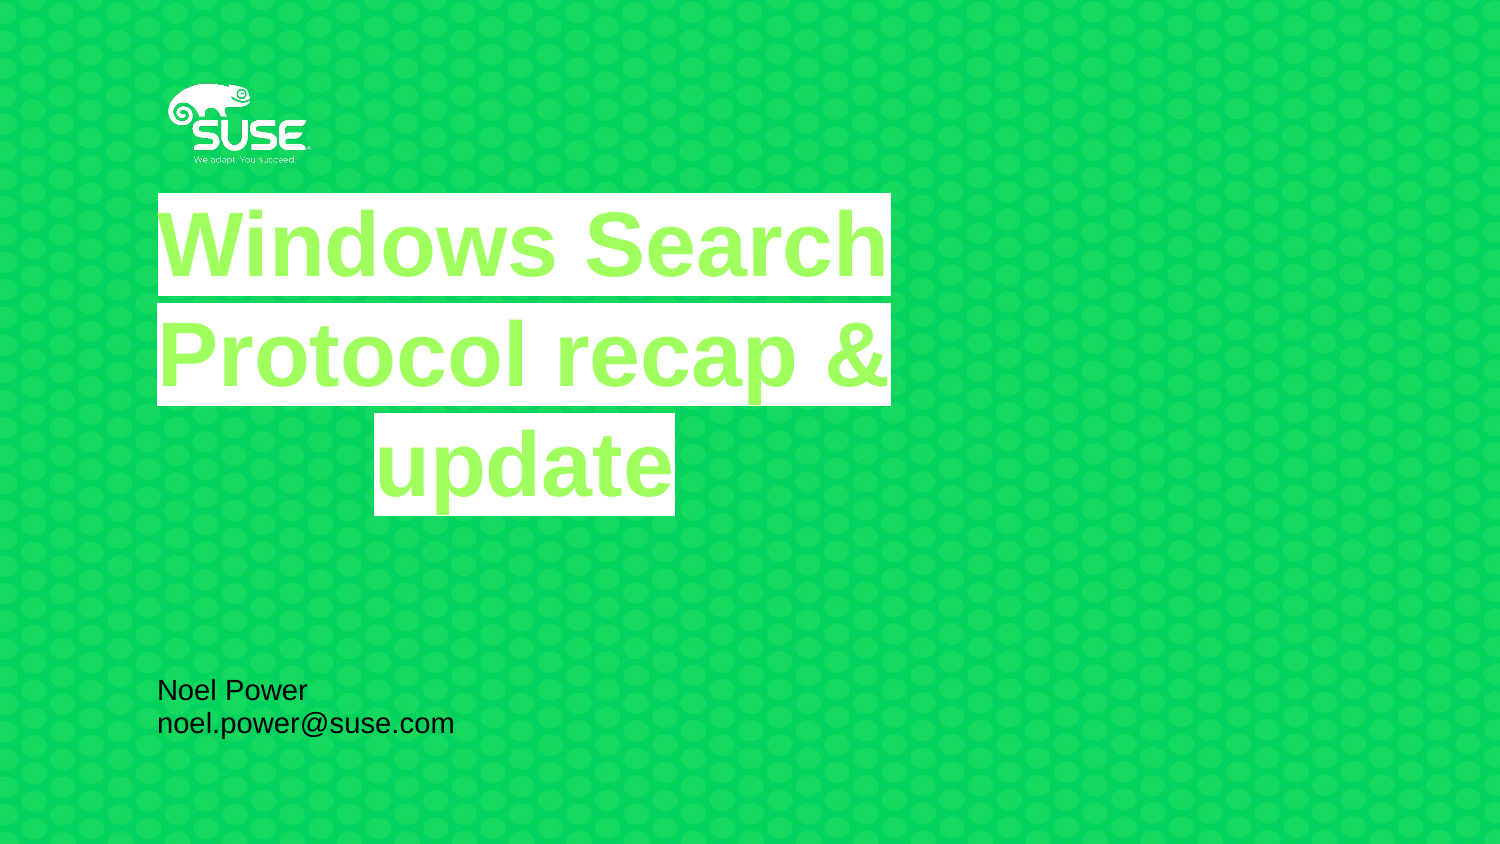

# Windows Search Protocol recap & update
Noel Power
noel.power@suse.com